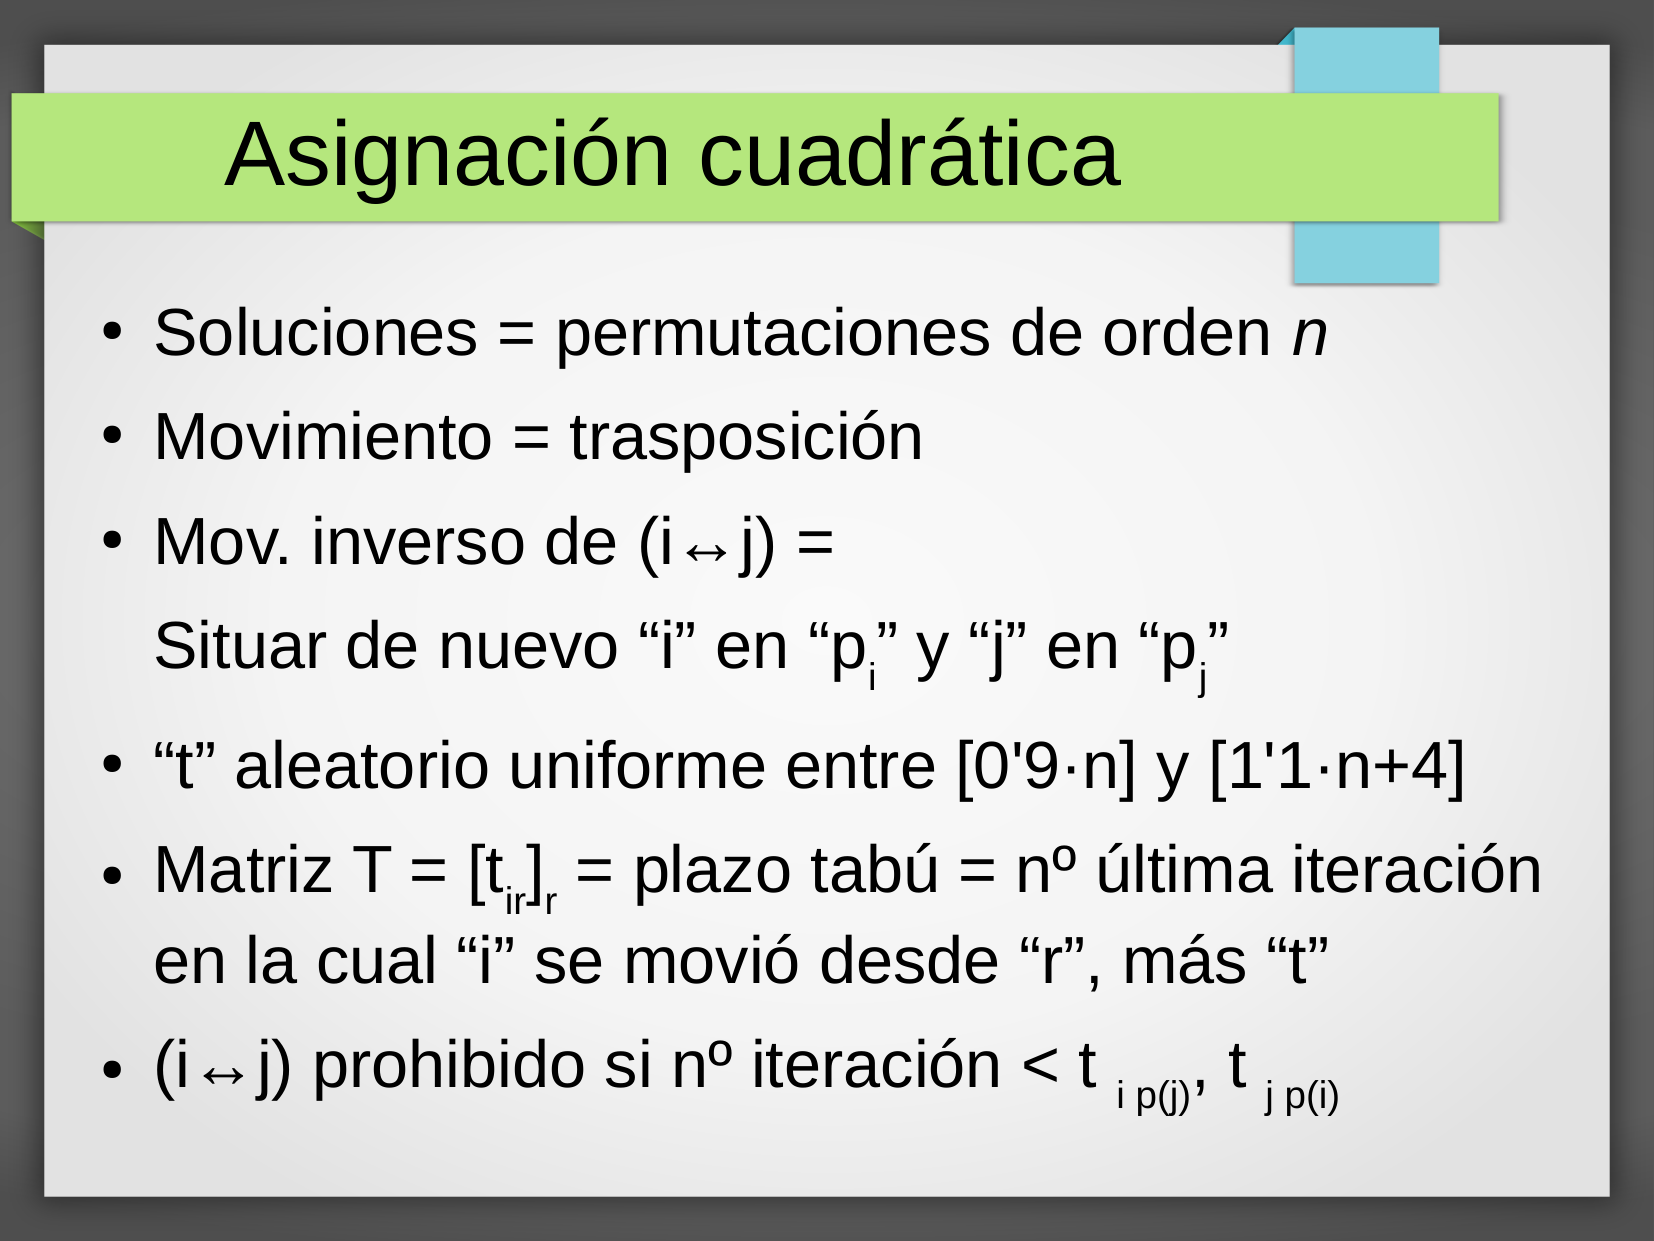

# Asignación cuadrática
Soluciones = permutaciones de orden n
Movimiento = trasposición
Mov. inverso de (i↔j) =
Situar de nuevo “i” en “pi” y “j” en “pj”
“t” aleatorio uniforme entre [0'9·n] y [1'1·n+4]
Matriz T = [tir]r = plazo tabú = nº última iteración en la cual “i” se movió desde “r”, más “t”
(i↔j) prohibido si nº iteración < t i p(j), t j p(i)